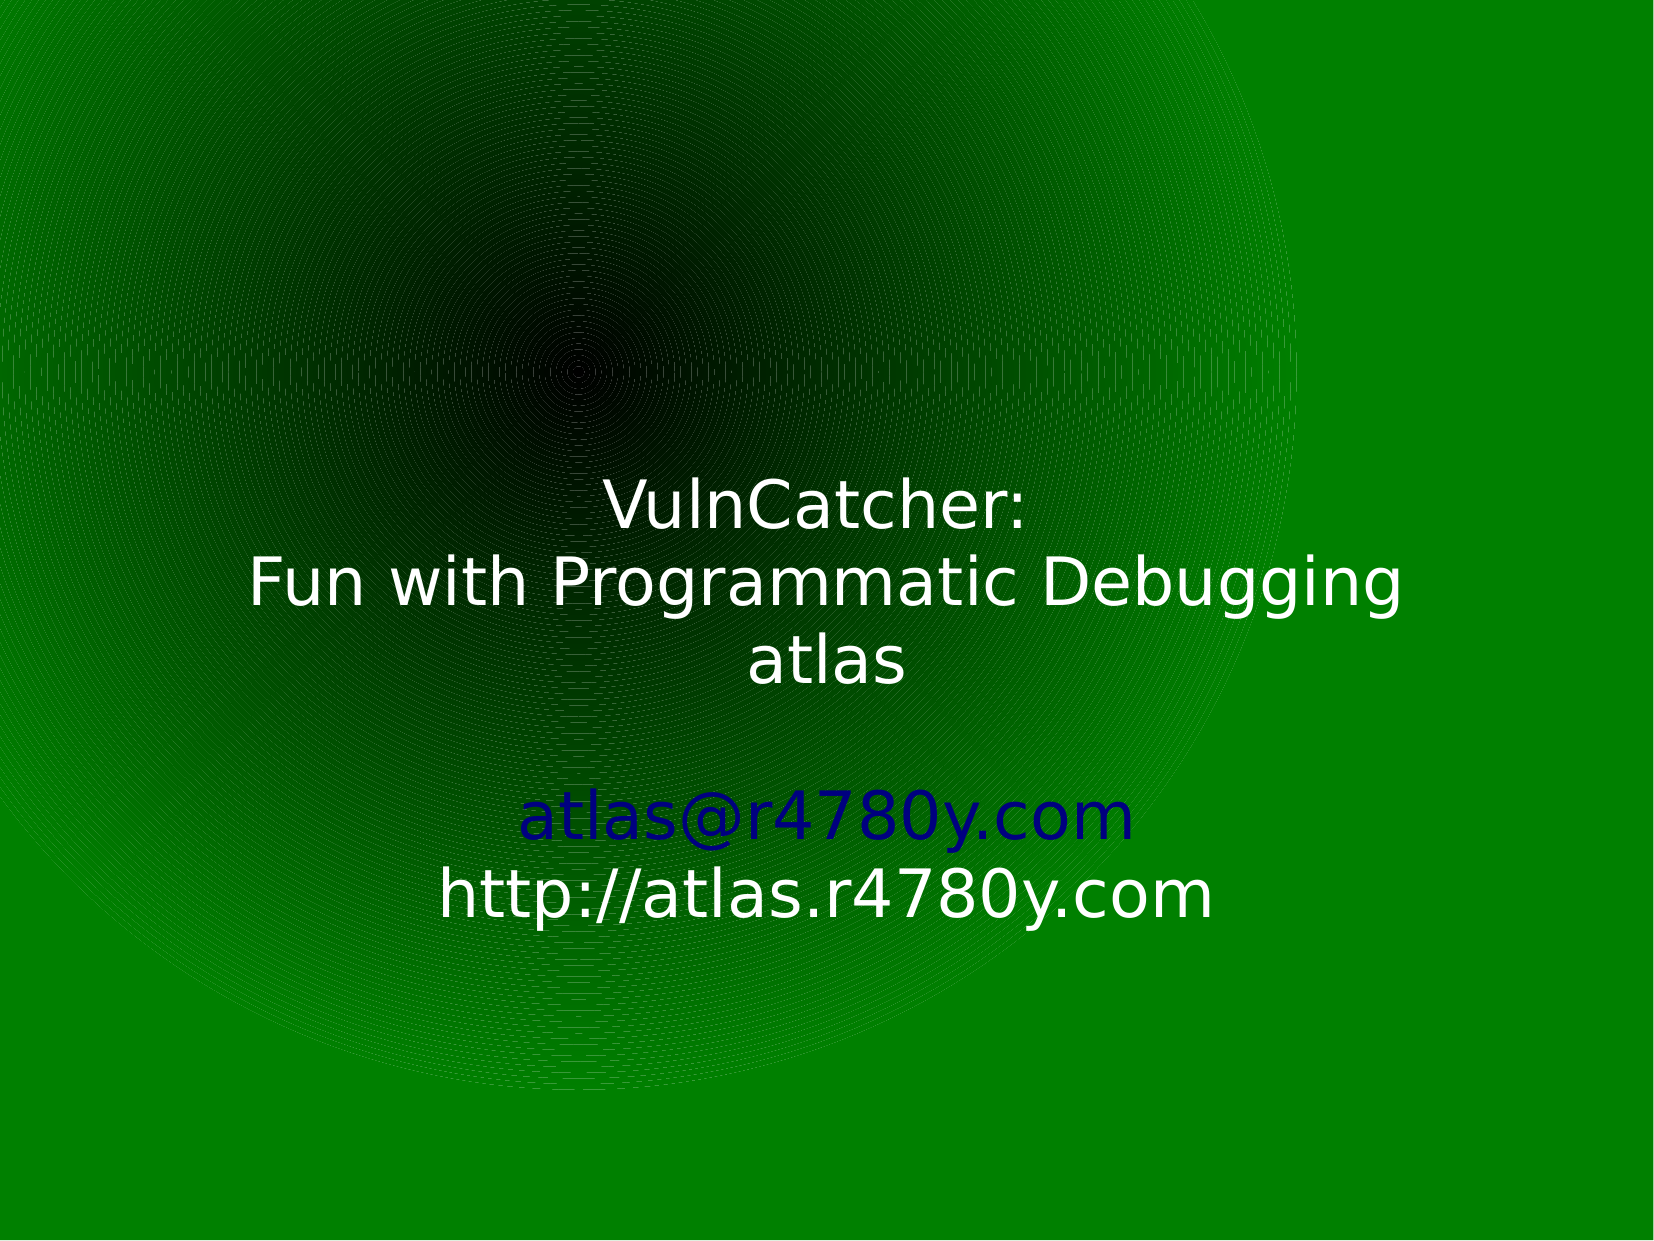

#
VulnCatcher:
Fun with Programmatic Debugging
atlas
atlas@r4780y.com
http://atlas.r4780y.com